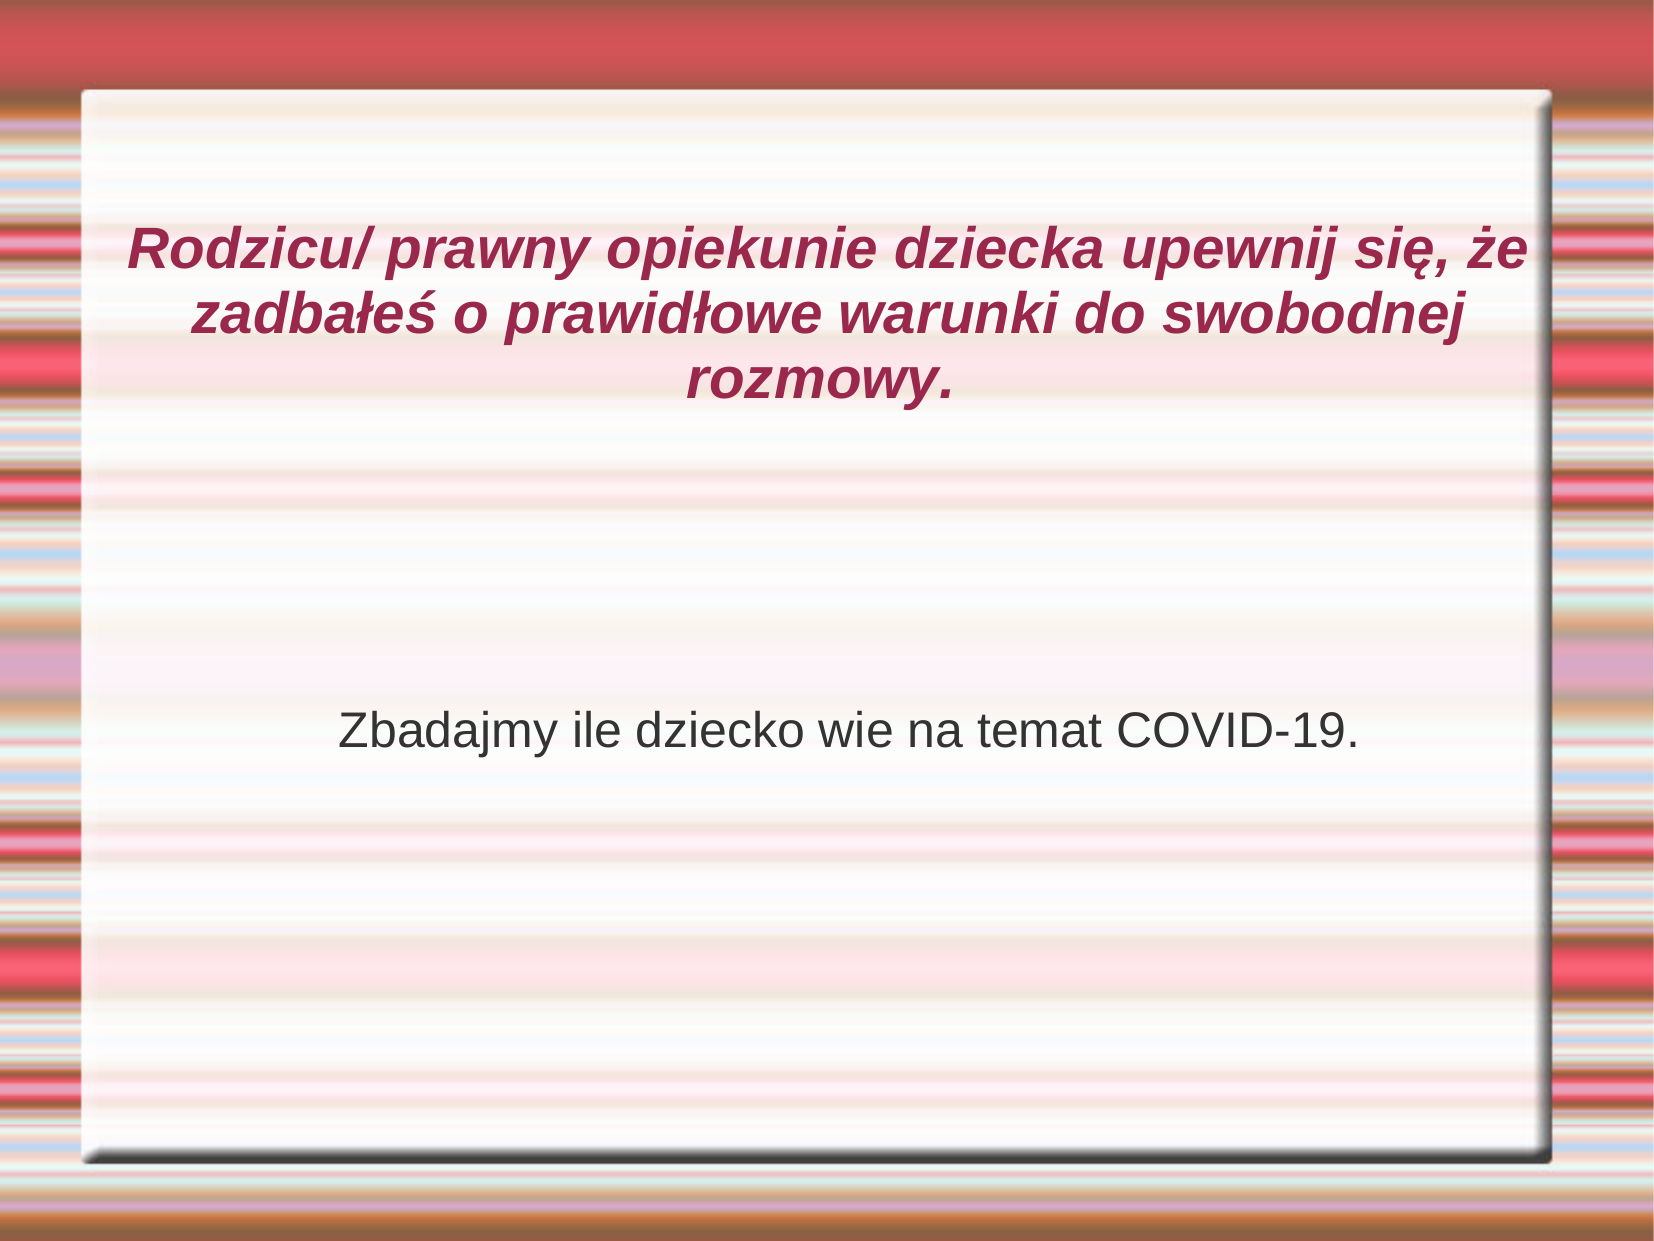

# Rodzicu/ prawny opiekunie dziecka upewnij się, że zadbałeś o prawidłowe warunki do swobodnej rozmowy.
Zbadajmy ile dziecko wie na temat COVID-19.